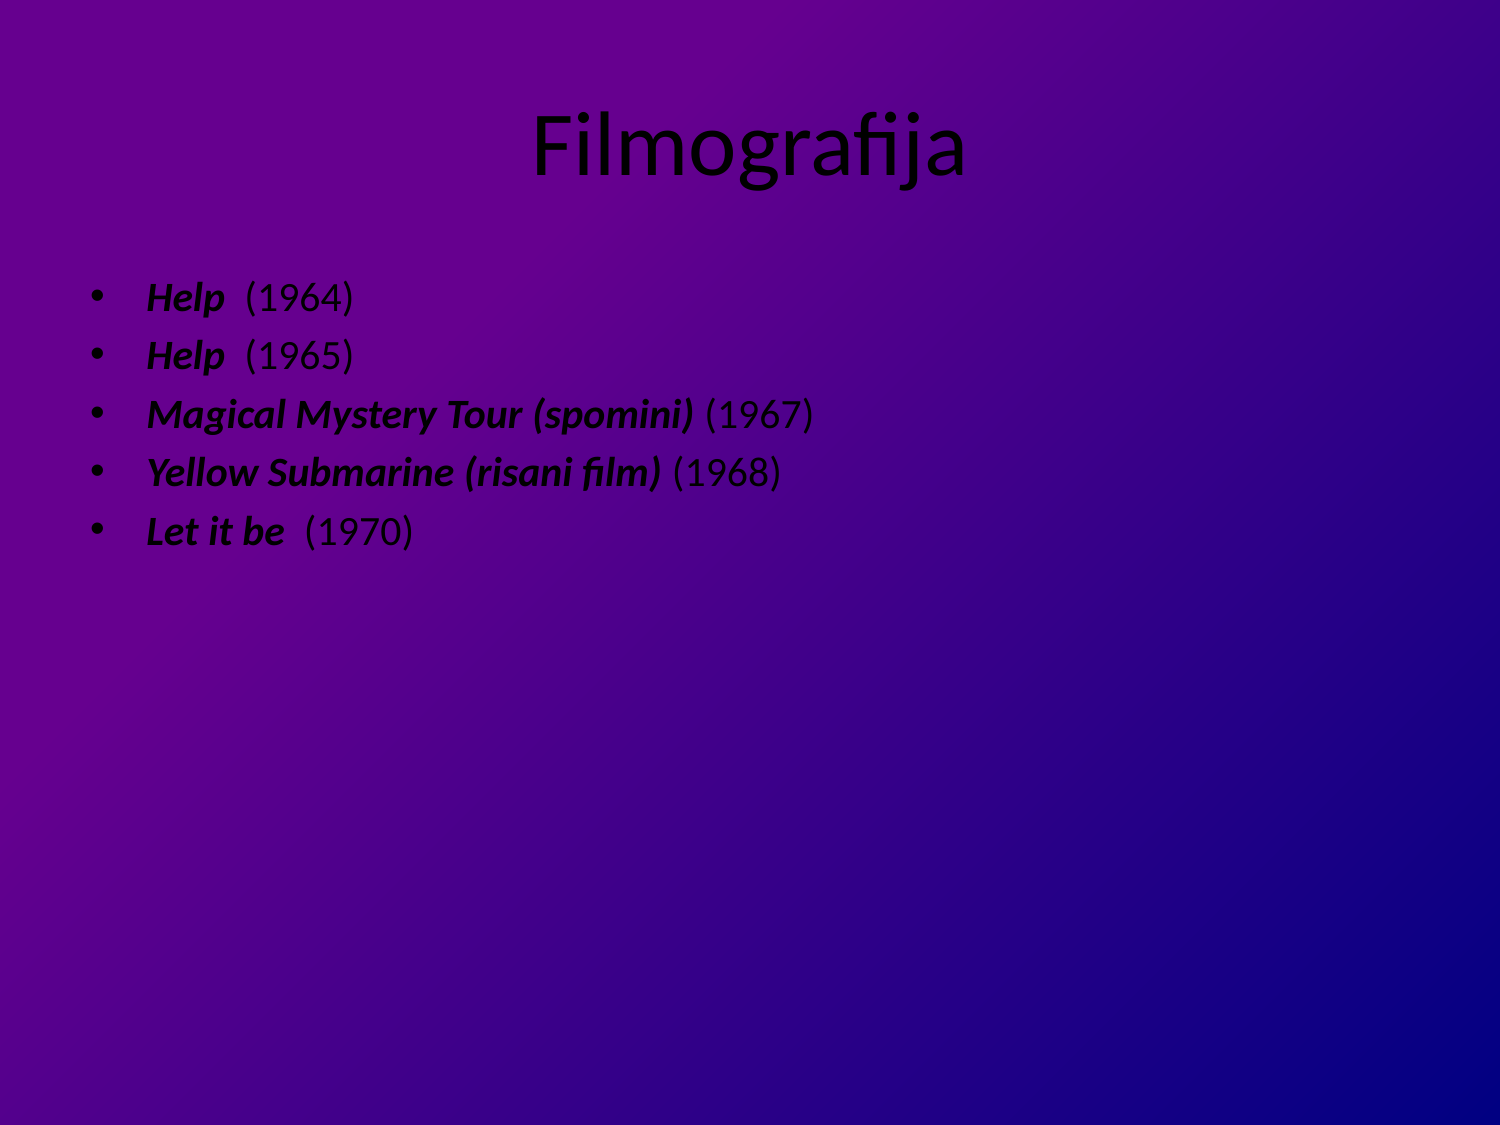

# Filmografija
Help (1964)
Help (1965)
Magical Mystery Tour (spomini) (1967)
Yellow Submarine (risani film) (1968)
Let it be (1970)